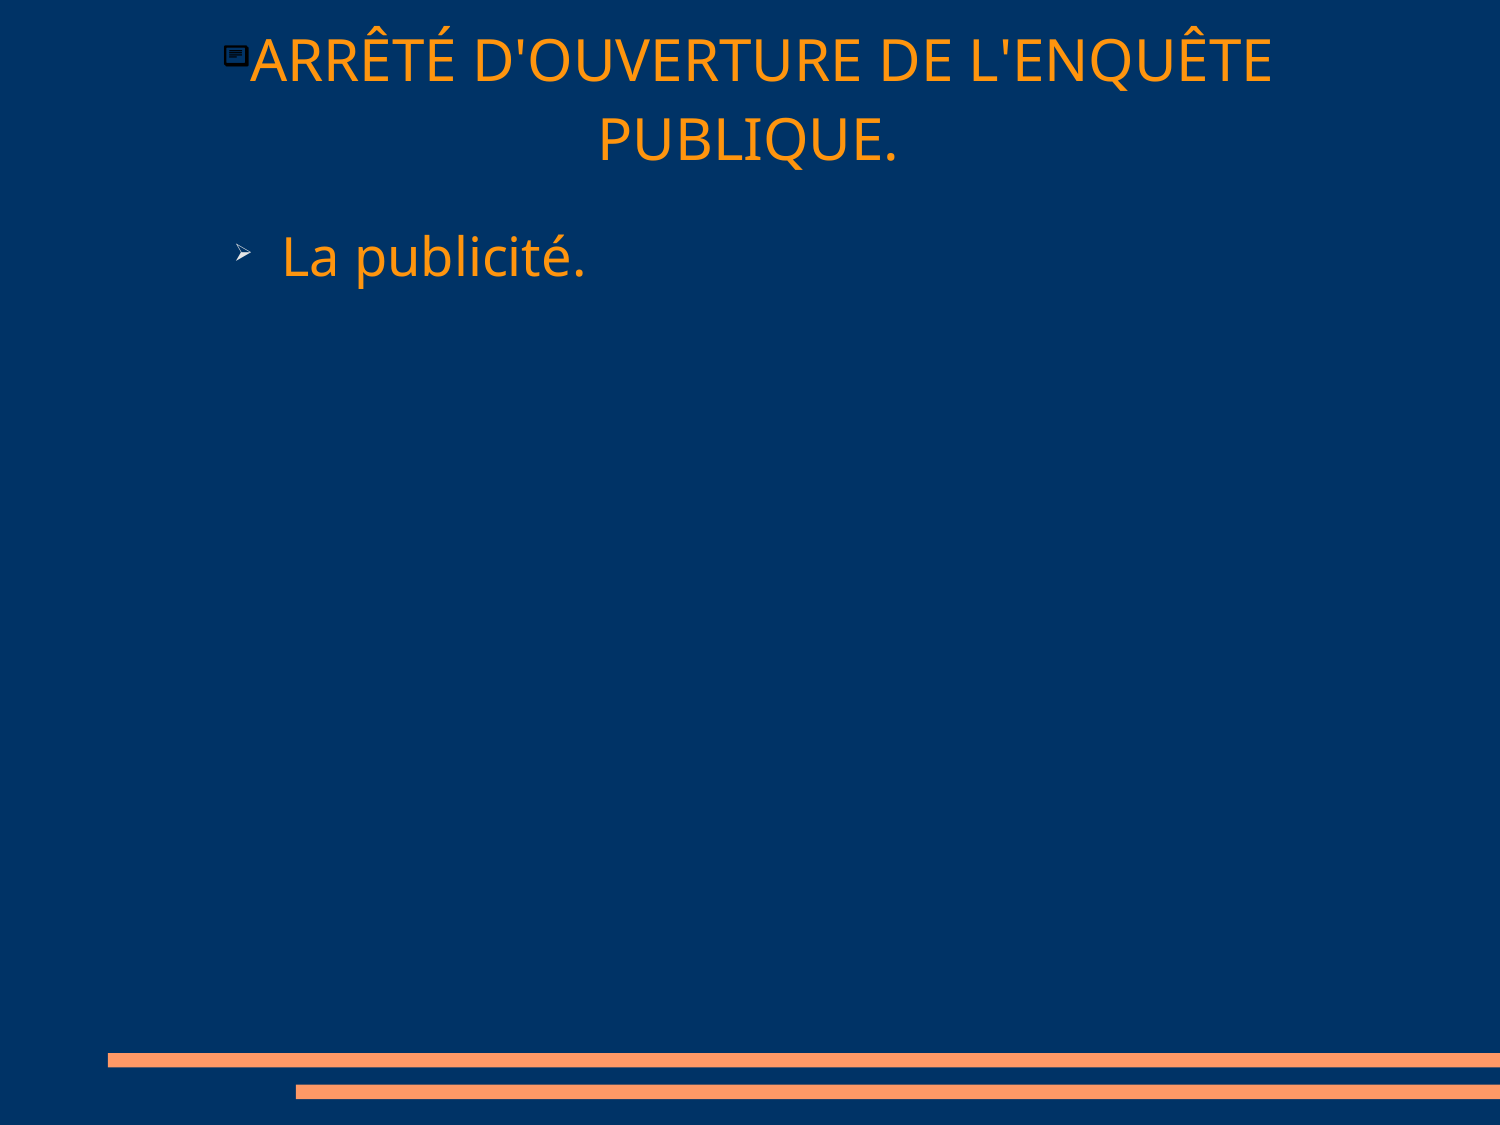

# ARRÊTÉ D'OUVERTURE DE L'ENQUÊTE PUBLIQUE.
La publicité.